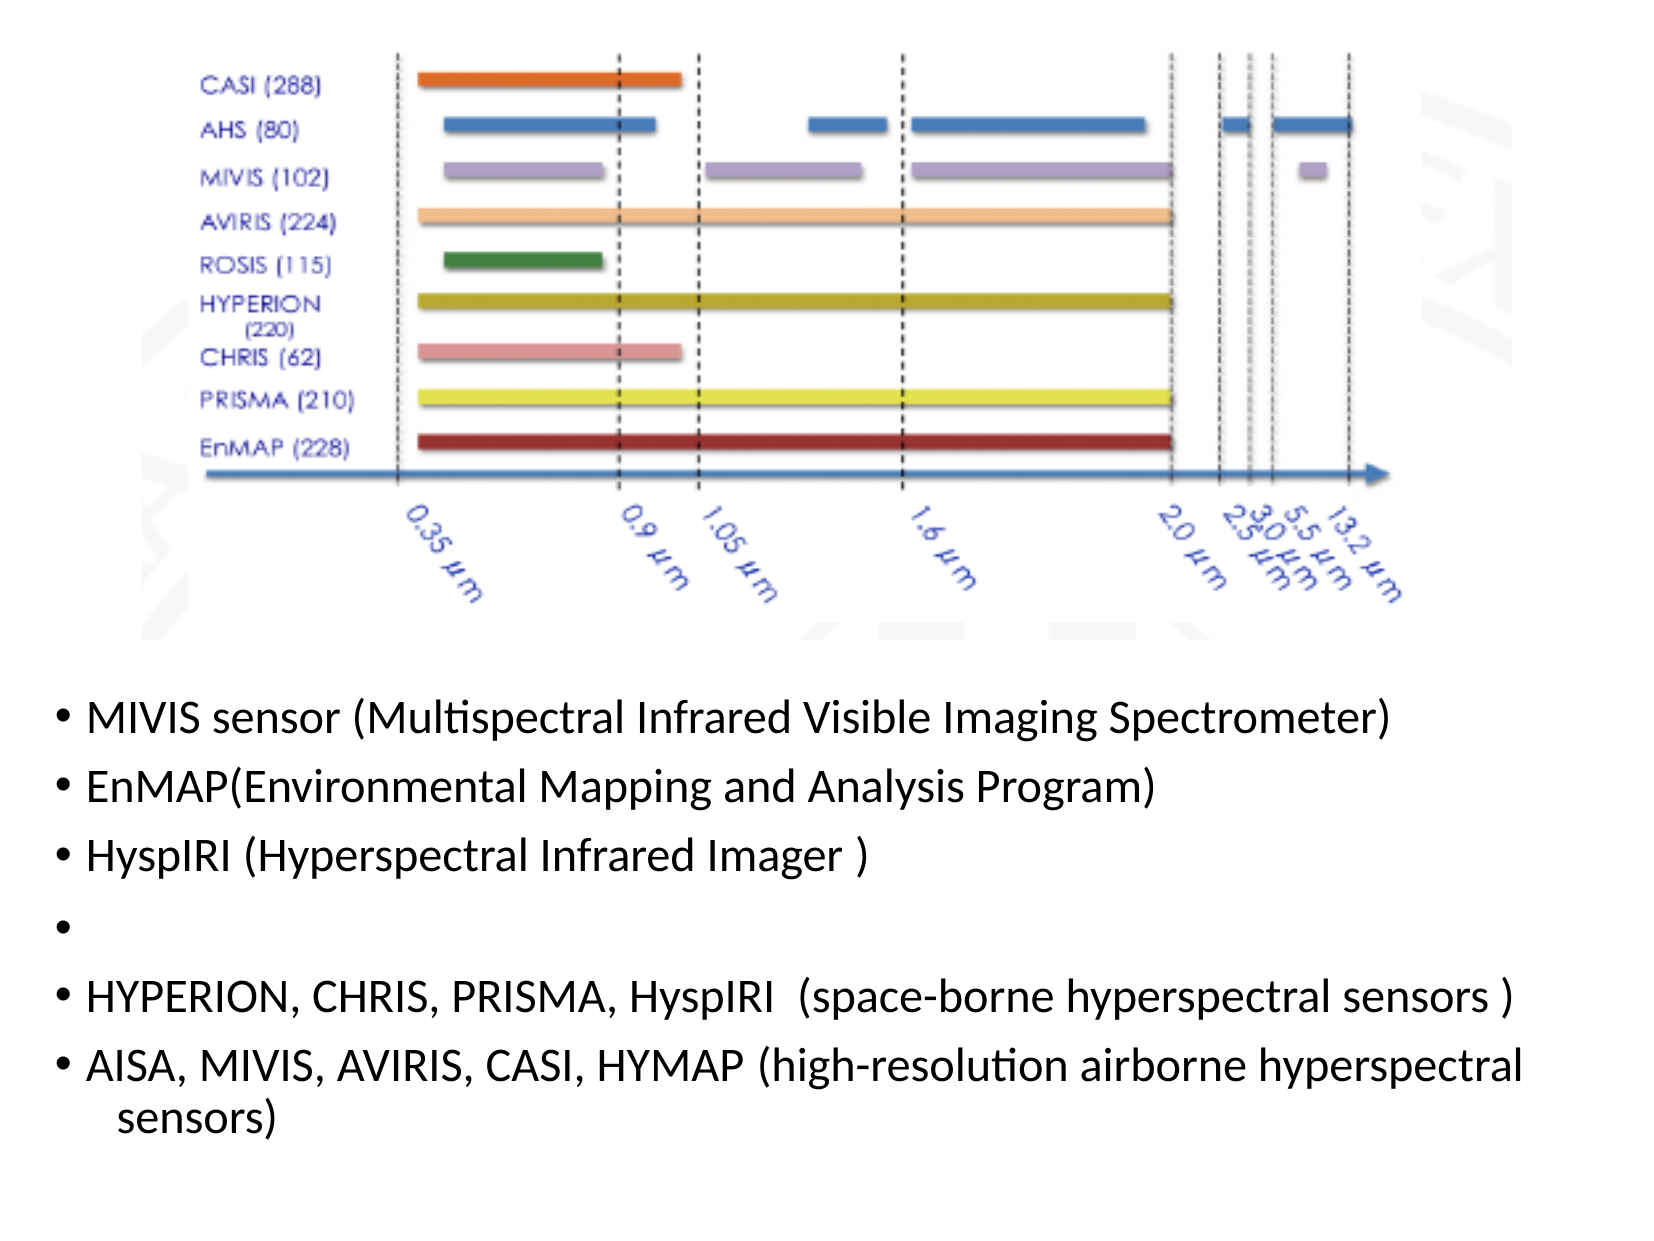

#
MIVIS sensor (Multispectral Infrared Visible Imaging Spectrometer)
EnMAP(Environmental Mapping and Analysis Program)
HyspIRI (Hyperspectral Infrared Imager )
HYPERION, CHRIS, PRISMA, HyspIRI (space-borne hyperspectral sensors )
AISA, MIVIS, AVIRIS, CASI, HYMAP (high-resolution airborne hyperspectral sensors)